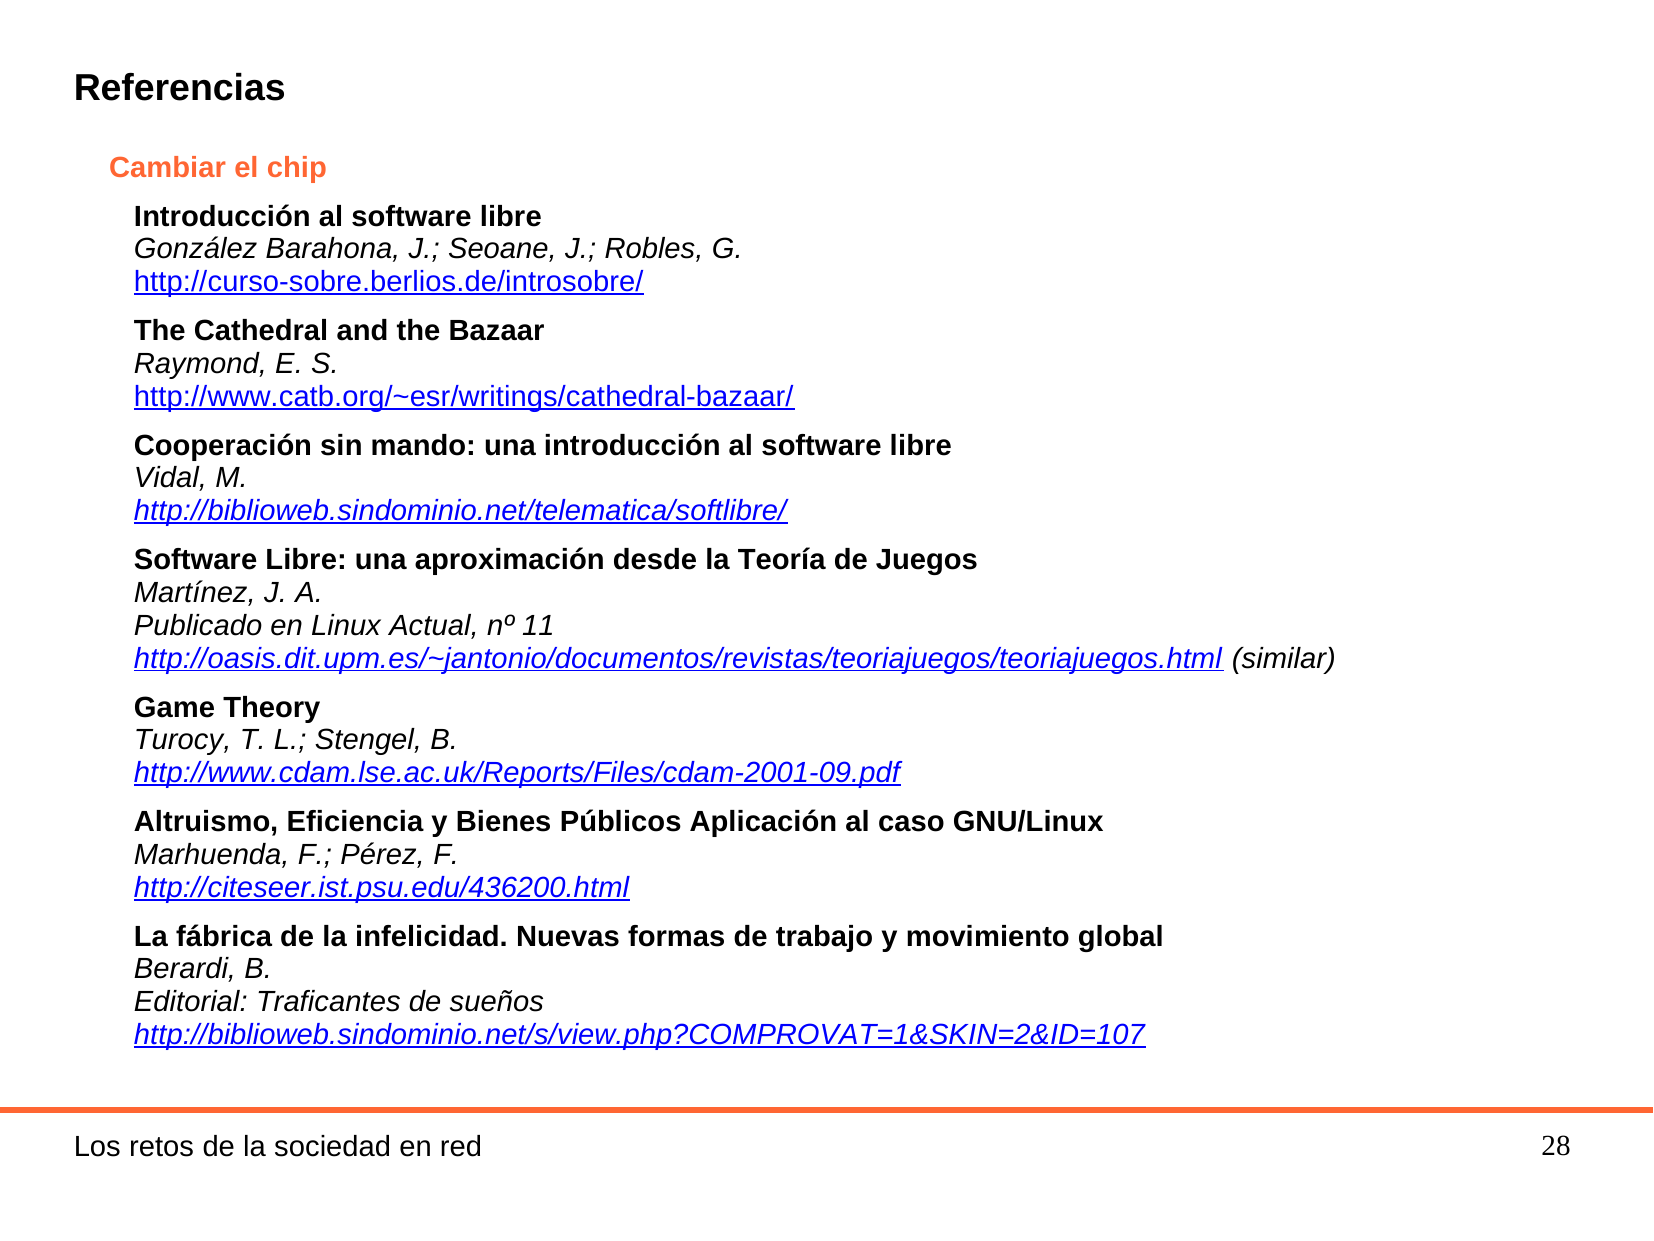

Referencias
Cambiar el chip
 Introducción al software libre
 González Barahona, J.; Seoane, J.; Robles, G.
 http://curso-sobre.berlios.de/introsobre/
 The Cathedral and the Bazaar
 Raymond, E. S.
 http://www.catb.org/~esr/writings/cathedral-bazaar/
 Cooperación sin mando: una introducción al software libre
 Vidal, M.
 http://biblioweb.sindominio.net/telematica/softlibre/
 Software Libre: una aproximación desde la Teoría de Juegos
 Martínez, J. A.
 Publicado en Linux Actual, nº 11
 http://oasis.dit.upm.es/~jantonio/documentos/revistas/teoriajuegos/teoriajuegos.html (similar)
 Game Theory
 Turocy, T. L.; Stengel, B.
 http://www.cdam.lse.ac.uk/Reports/Files/cdam-2001-09.pdf
 Altruismo, Eficiencia y Bienes Públicos Aplicación al caso GNU/Linux
 Marhuenda, F.; Pérez, F.
 http://citeseer.ist.psu.edu/436200.html
 La fábrica de la infelicidad. Nuevas formas de trabajo y movimiento global
 Berardi, B.
 Editorial: Traficantes de sueños
 http://biblioweb.sindominio.net/s/view.php?COMPROVAT=1&SKIN=2&ID=107
Los retos de la sociedad en red
28